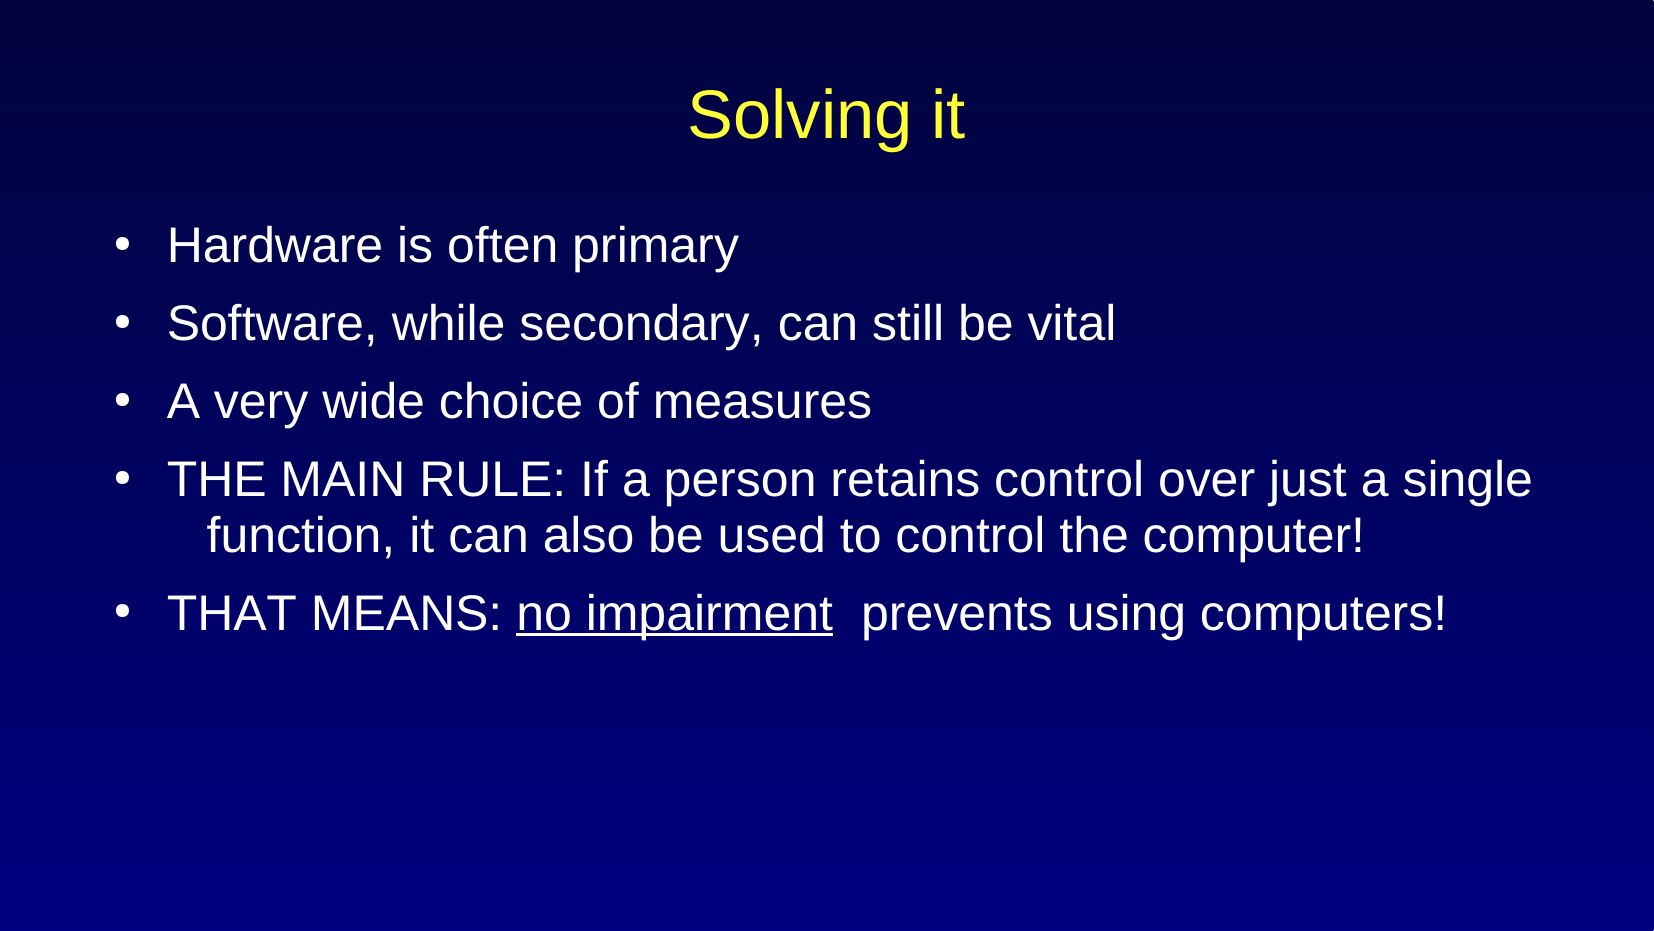

# Solving it
Hardware is often primary
Software, while secondary, can still be vital
A very wide choice of measures
THE MAIN RULE: If a person retains control over just a single function, it can also be used to control the computer!
THAT MEANS: no impairment prevents using computers!